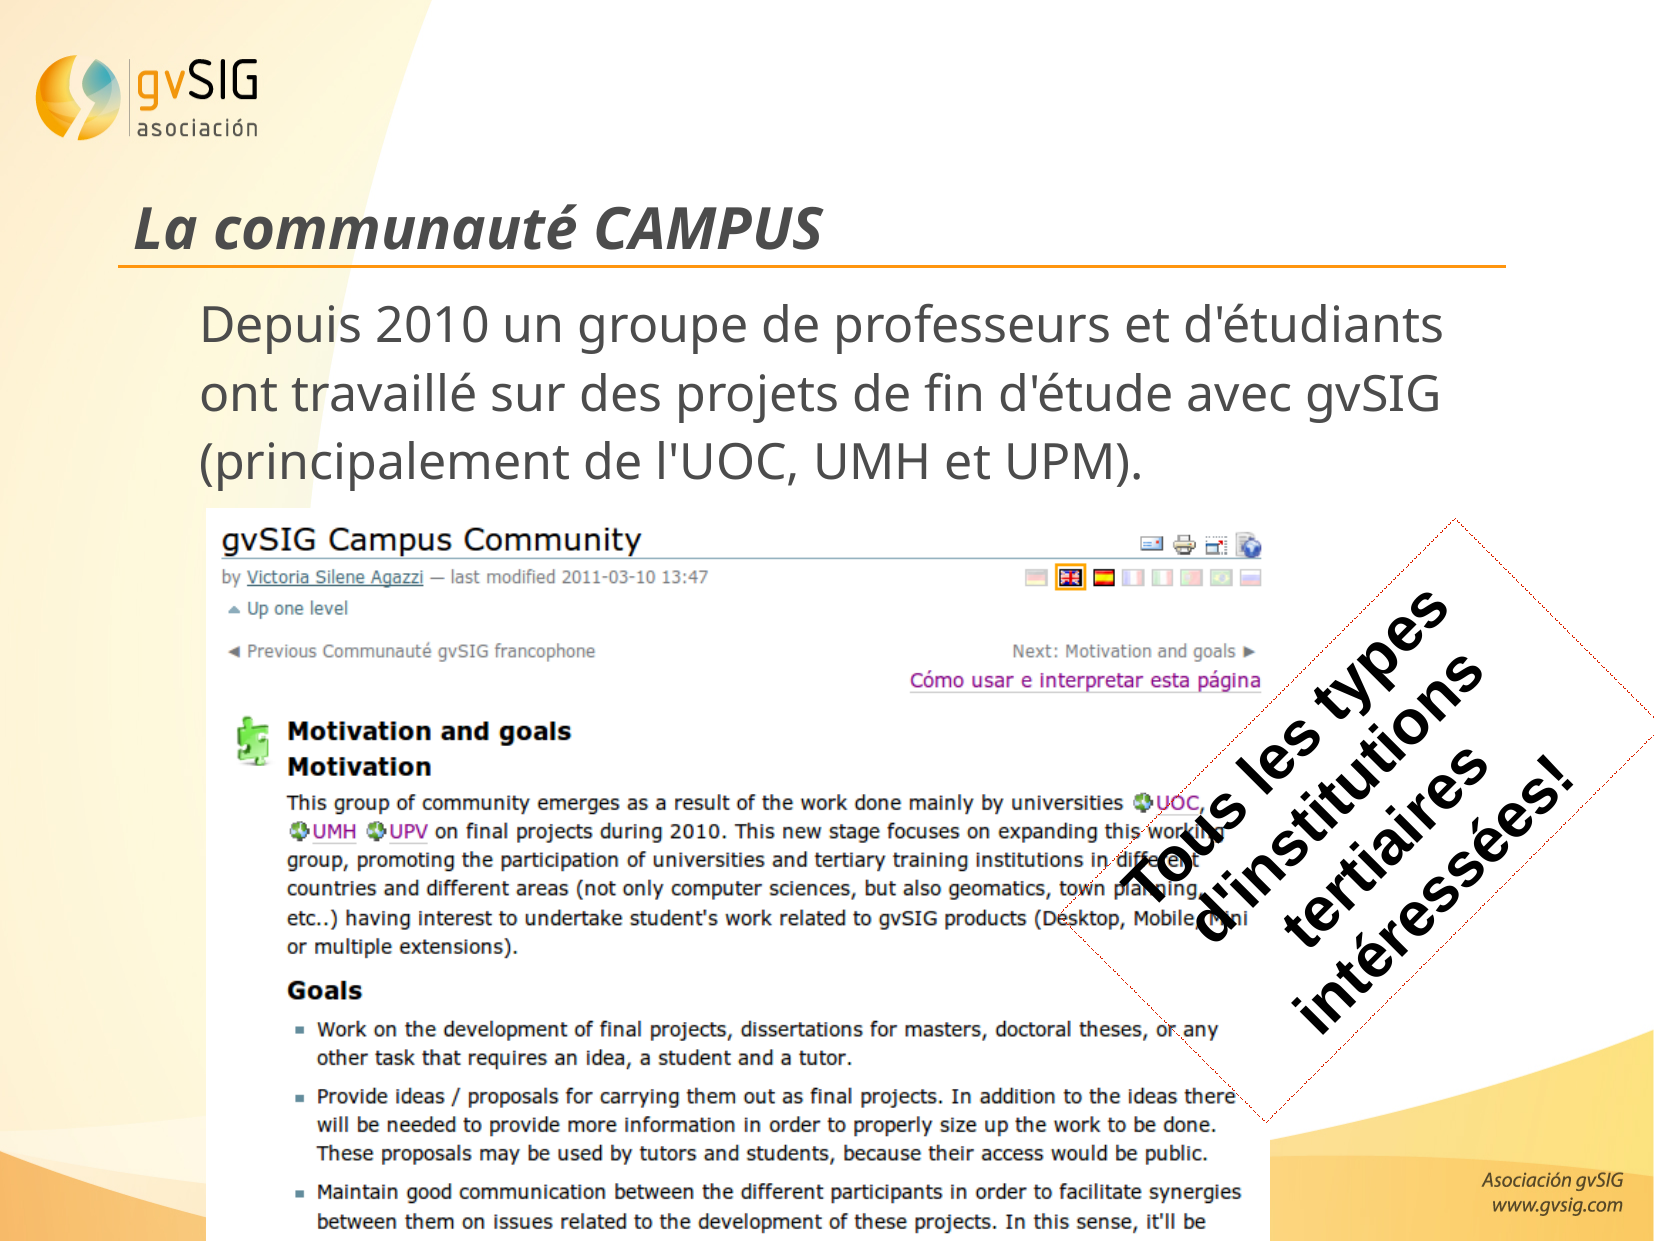

# La communauté CAMPUS
Depuis 2010 un groupe de professeurs et d'étudiants ont travaillé sur des projets de fin d'étude avec gvSIG (principalement de l'UOC, UMH et UPM).
Tous les types d'institutions tertiaires intéressées!